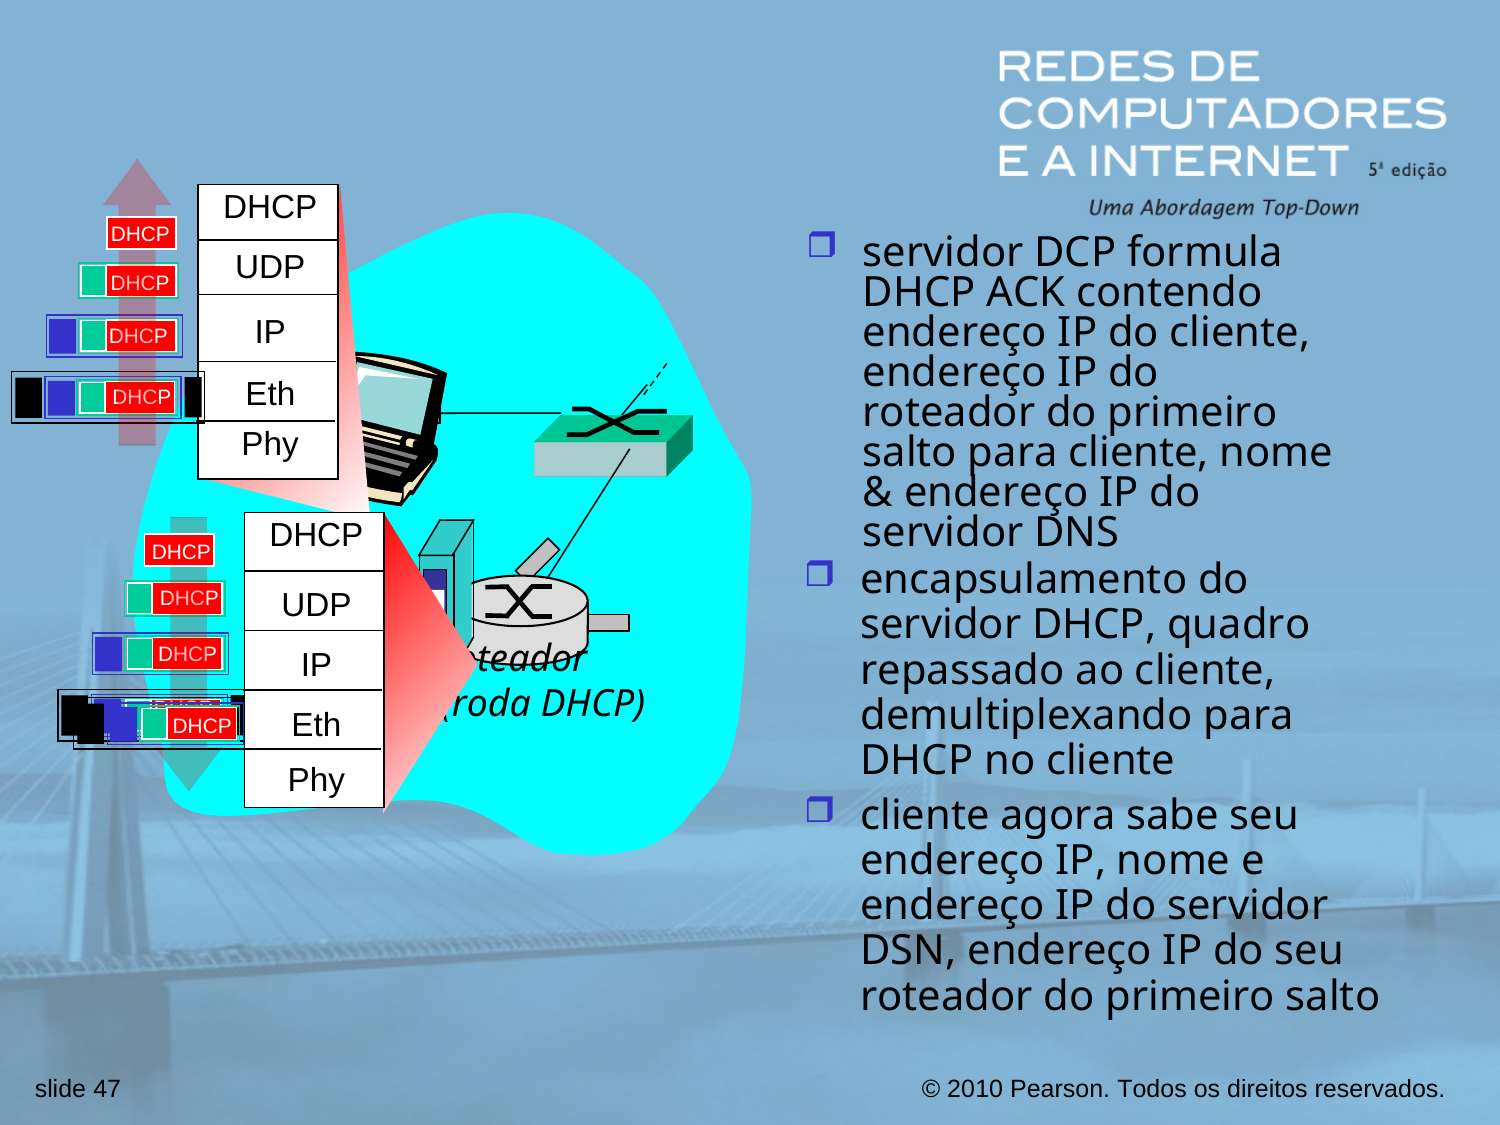

DHCP
DHCP
DHCP
DHCP
DHCP
UDP
IP
Eth
Phy
# servidor DCP formula DHCP ACK contendo endereço IP do cliente, endereço IP do roteador do primeiro salto para cliente, nome & endereço IP do servidor DNS
DHCP
UDP
IP
Eth
Phy
DHCP
DHCP
DHCP
DHCP
encapsulamento do servidor DHCP, quadro repassado ao cliente, demultiplexando para DHCP no cliente
cliente agora sabe seu endereço IP, nome e endereço IP do servidor DSN, endereço IP do seu roteador do primeiro salto
roteador
(roda DHCP)
DHCP